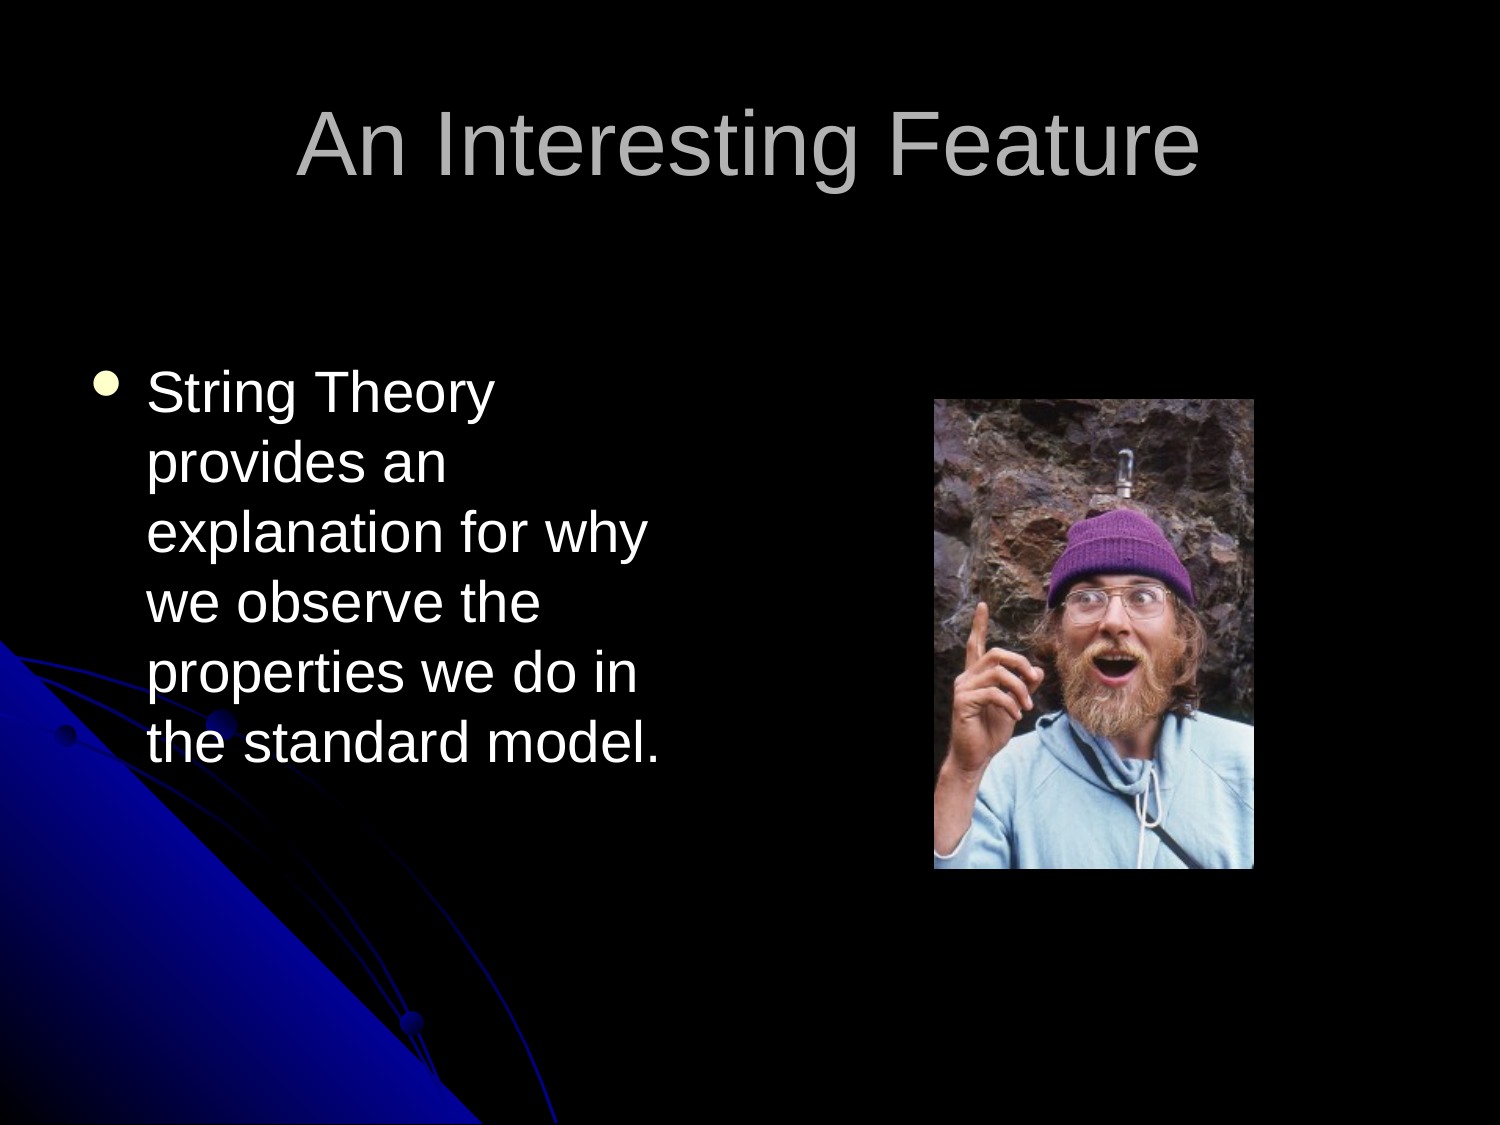

# An Interesting Feature
String Theory provides an explanation for why we observe the properties we do in the standard model.